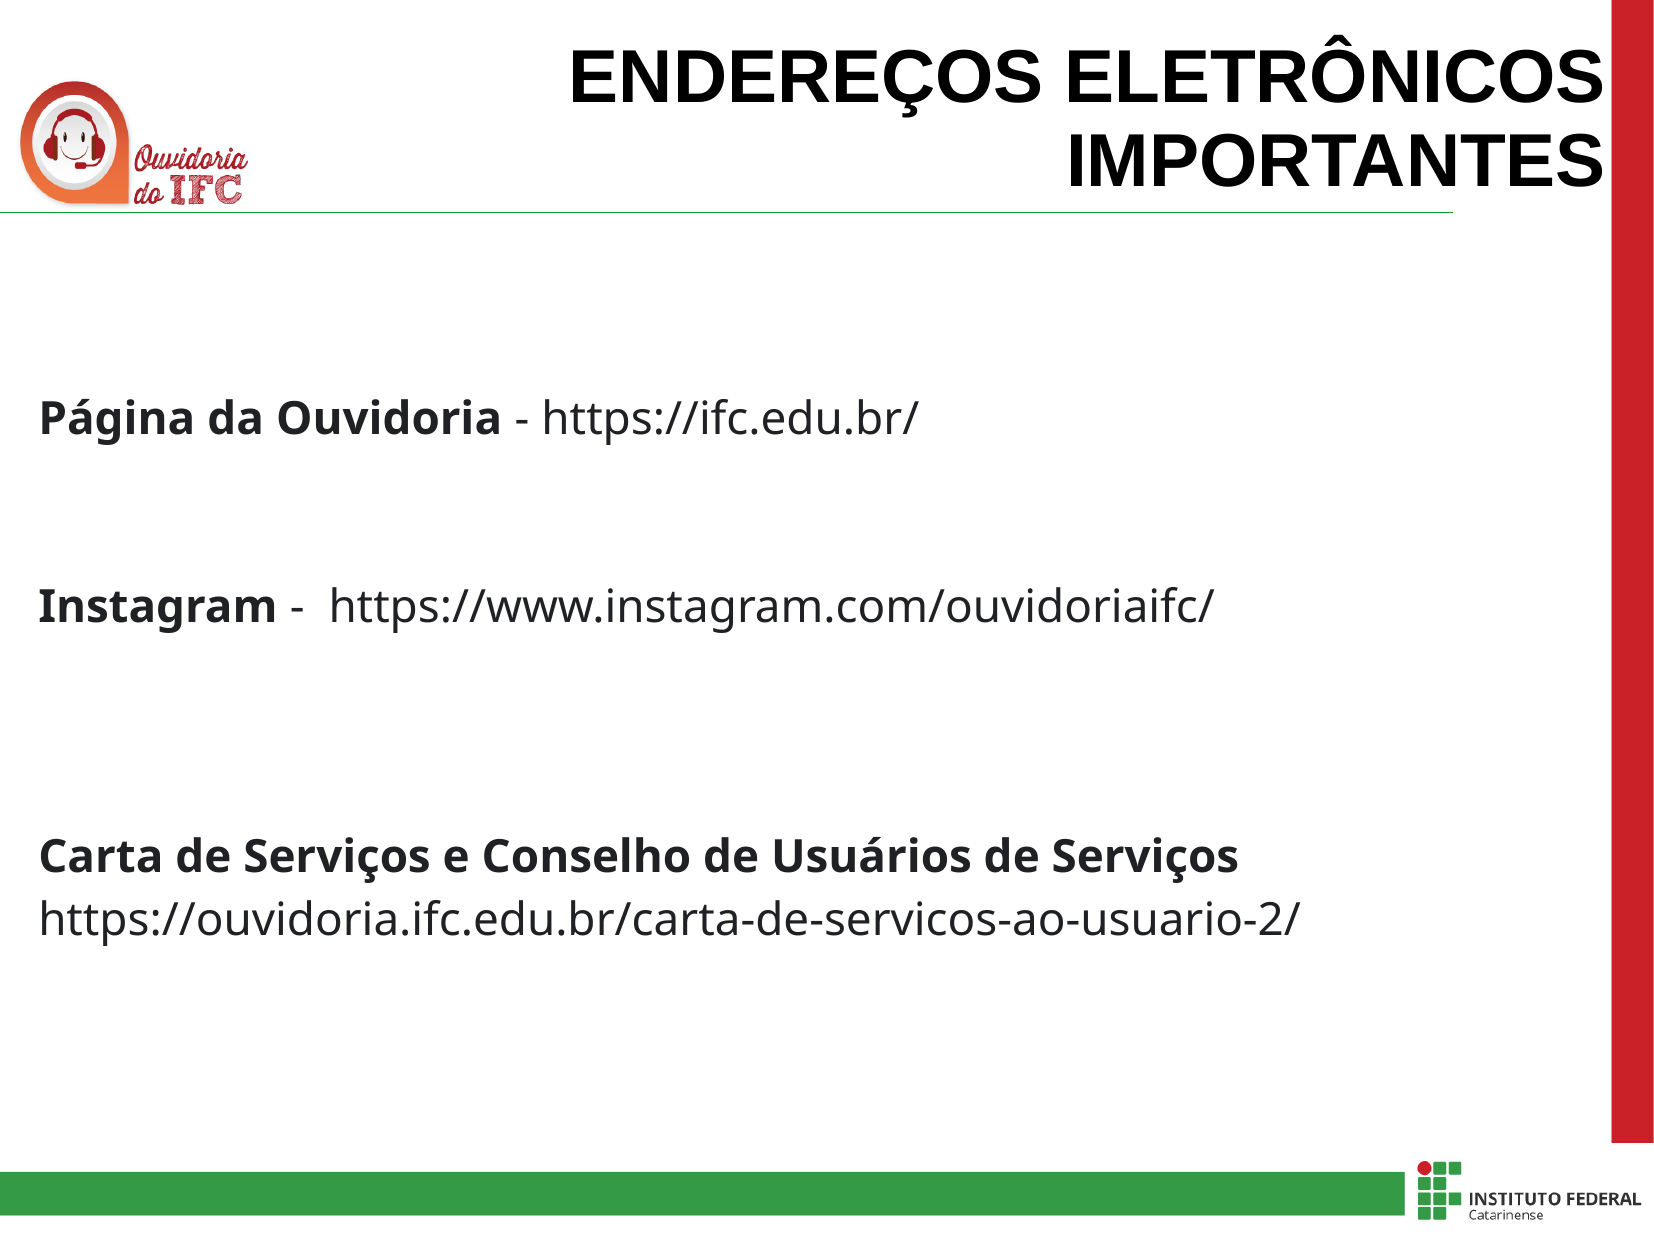

ENDEREÇOS ELETRÔNICOS IMPORTANTES
Página da Ouvidoria - https://ifc.edu.br/
Instagram - https://www.instagram.com/ouvidoriaifc/
Carta de Serviços e Conselho de Usuários de Serviços
https://ouvidoria.ifc.edu.br/carta-de-servicos-ao-usuario-2/
#